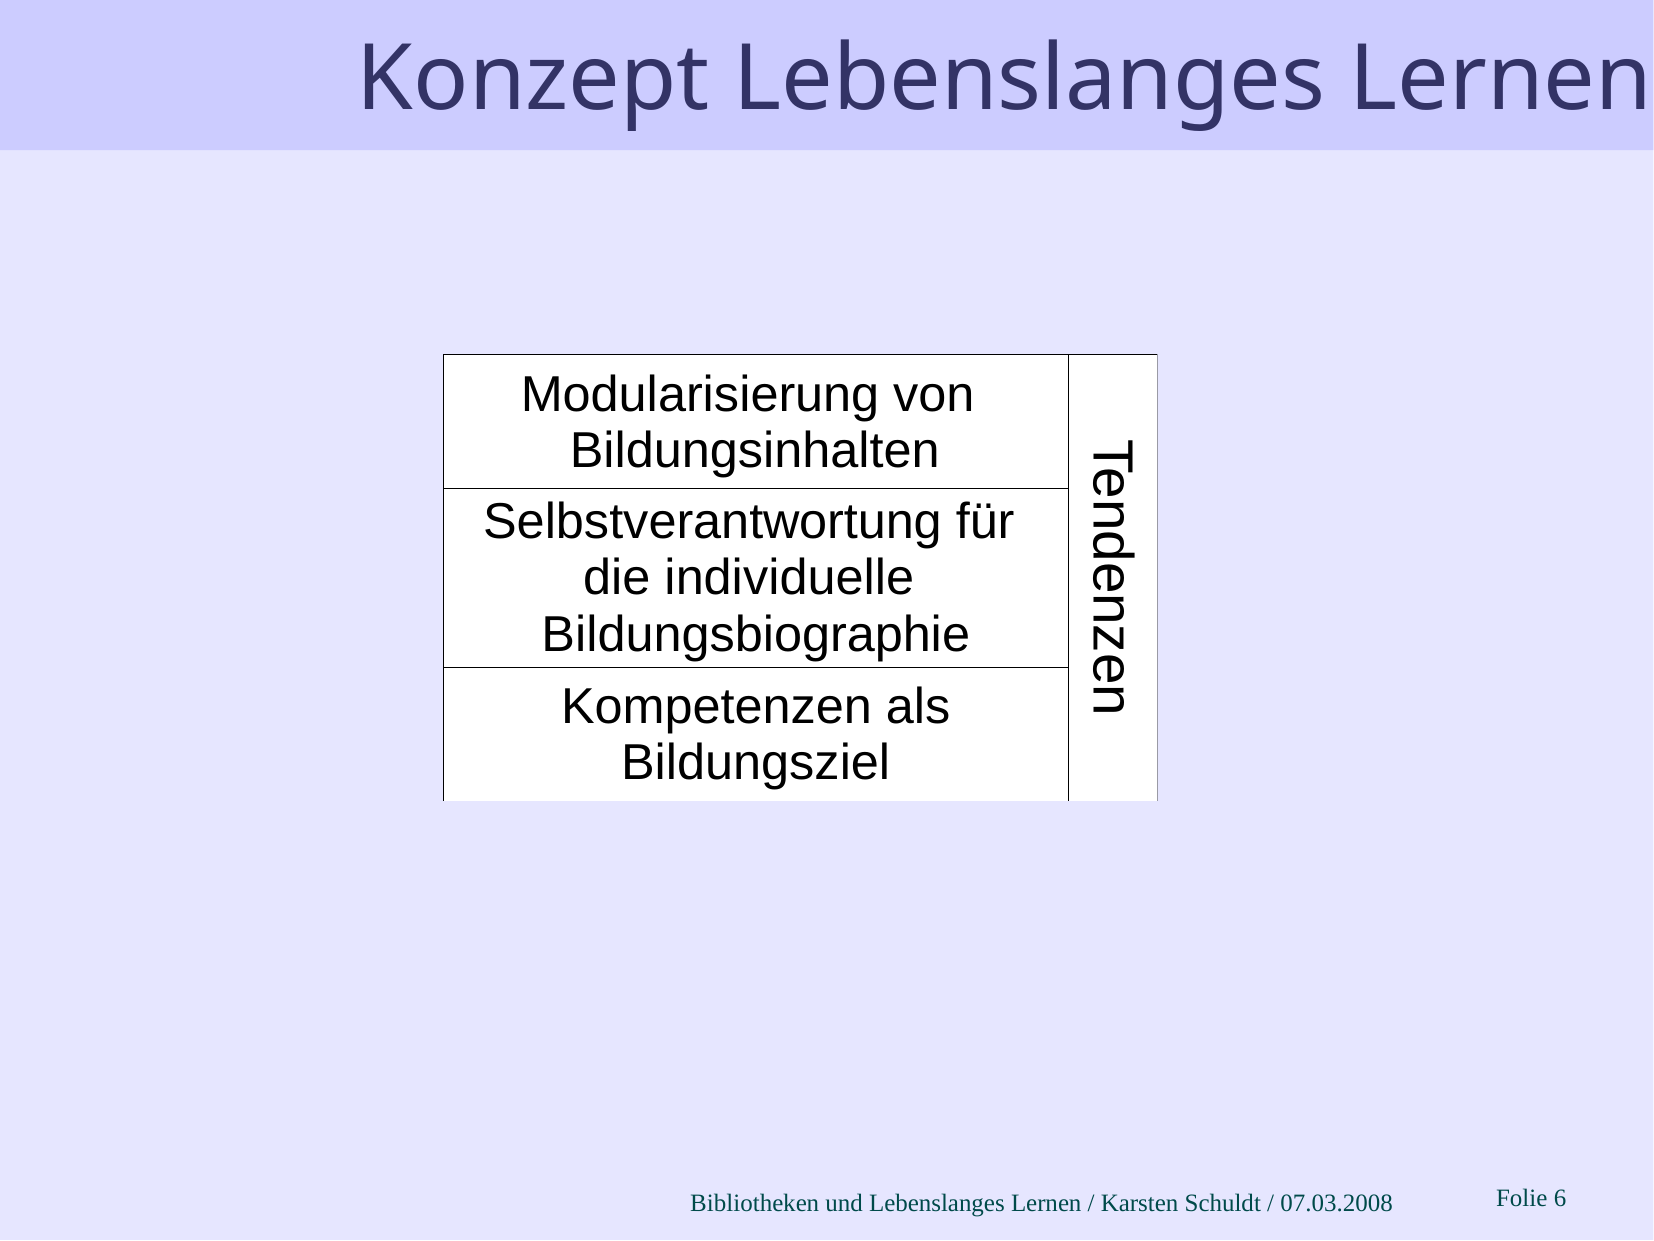

# Konzept Lebenslanges Lernen
6
Bibliotheken und Lebenslanges Lernen / Karsten Schuldt / 07.03.2008